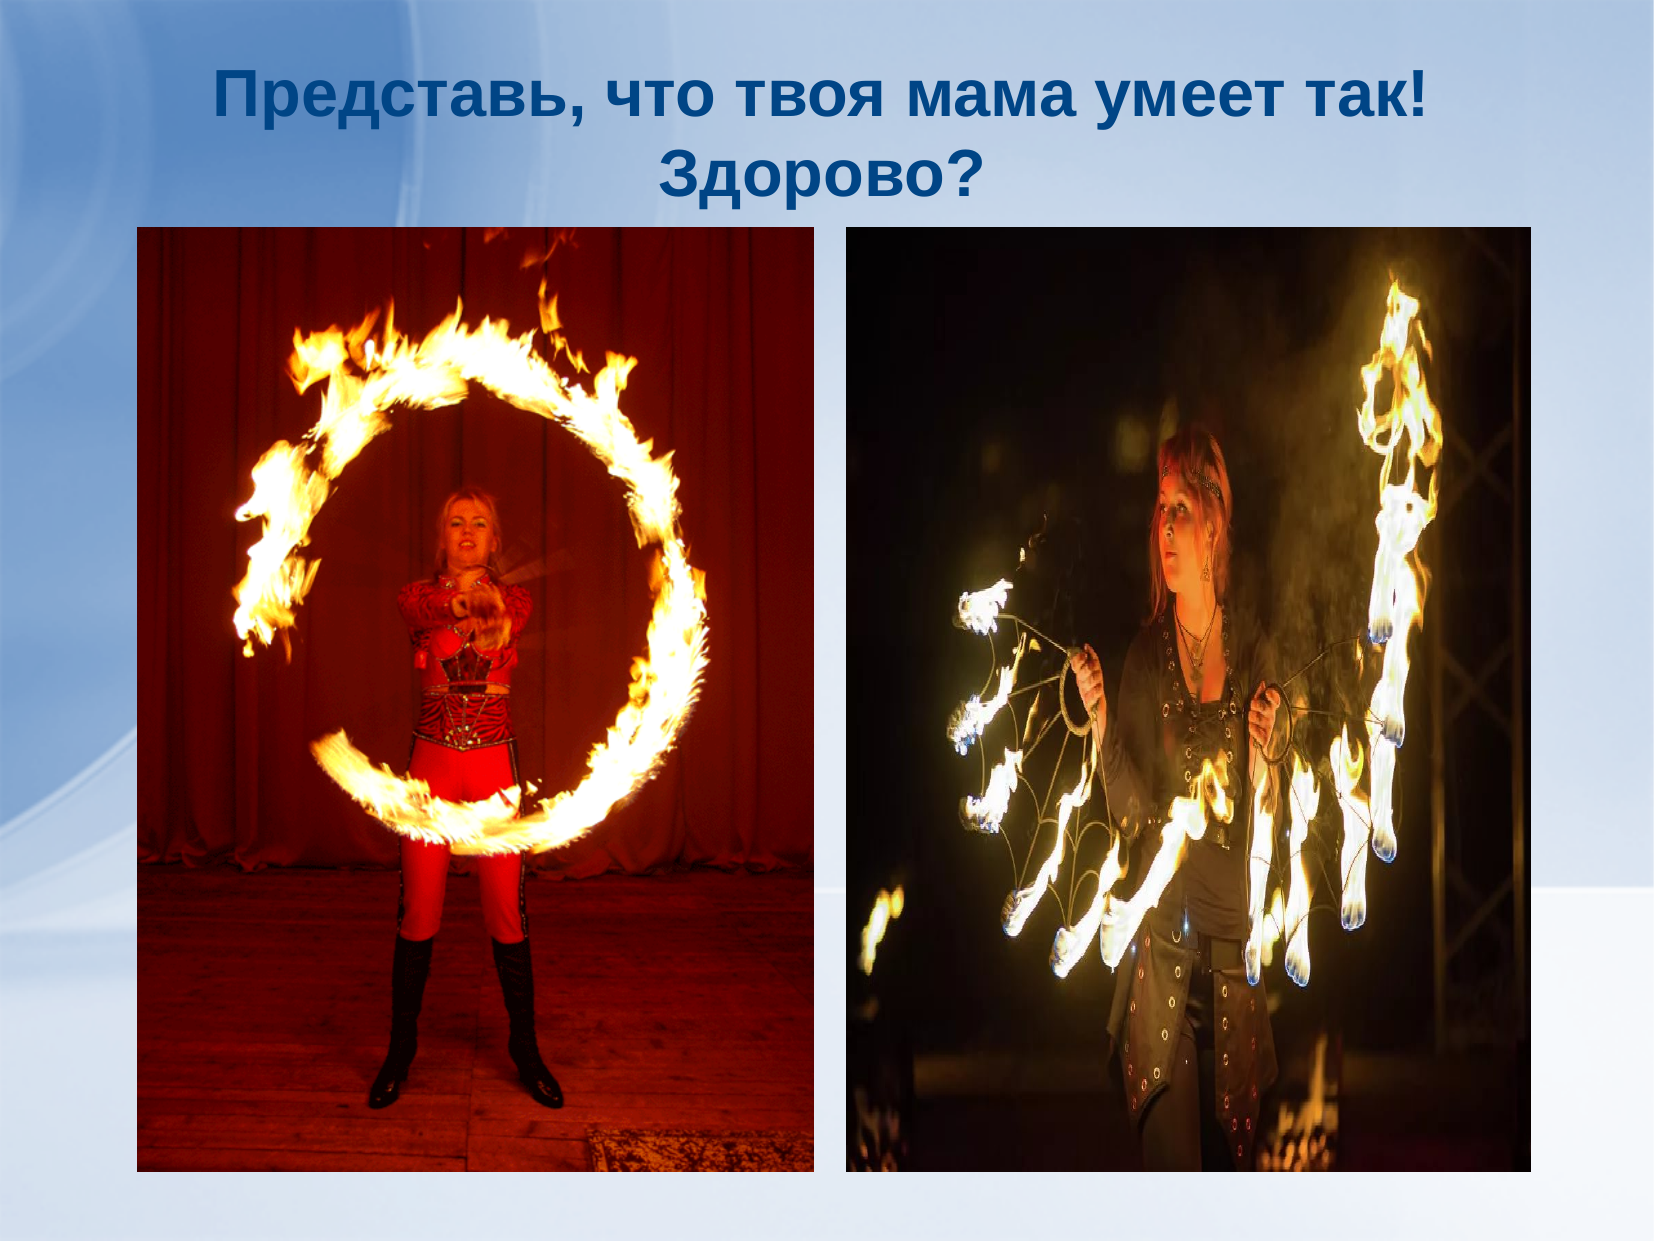

# Представь, что твоя мама умеет так!Здорово?